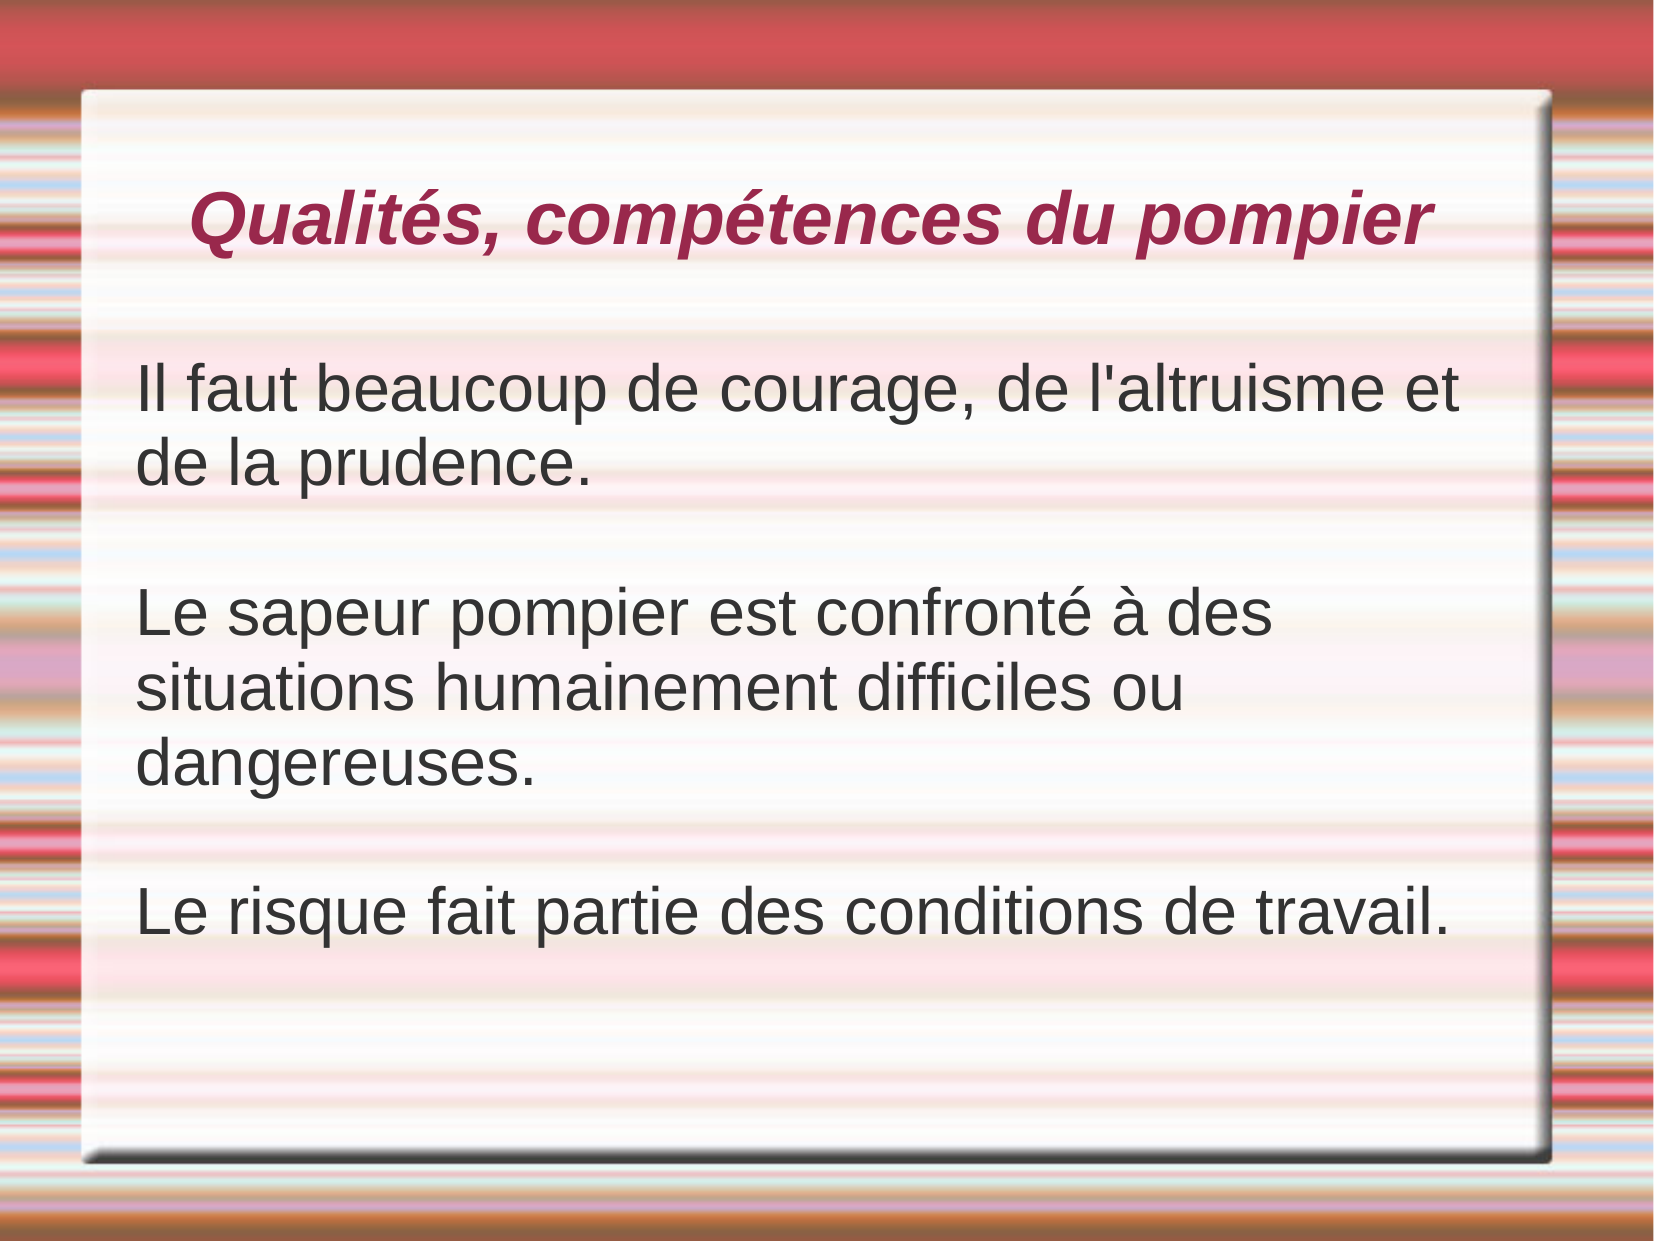

# Qualités, compétences du pompier
Il faut beaucoup de courage, de l'altruisme et de la prudence.
Le sapeur pompier est confronté à des situations humainement difficiles ou dangereuses.
Le risque fait partie des conditions de travail.